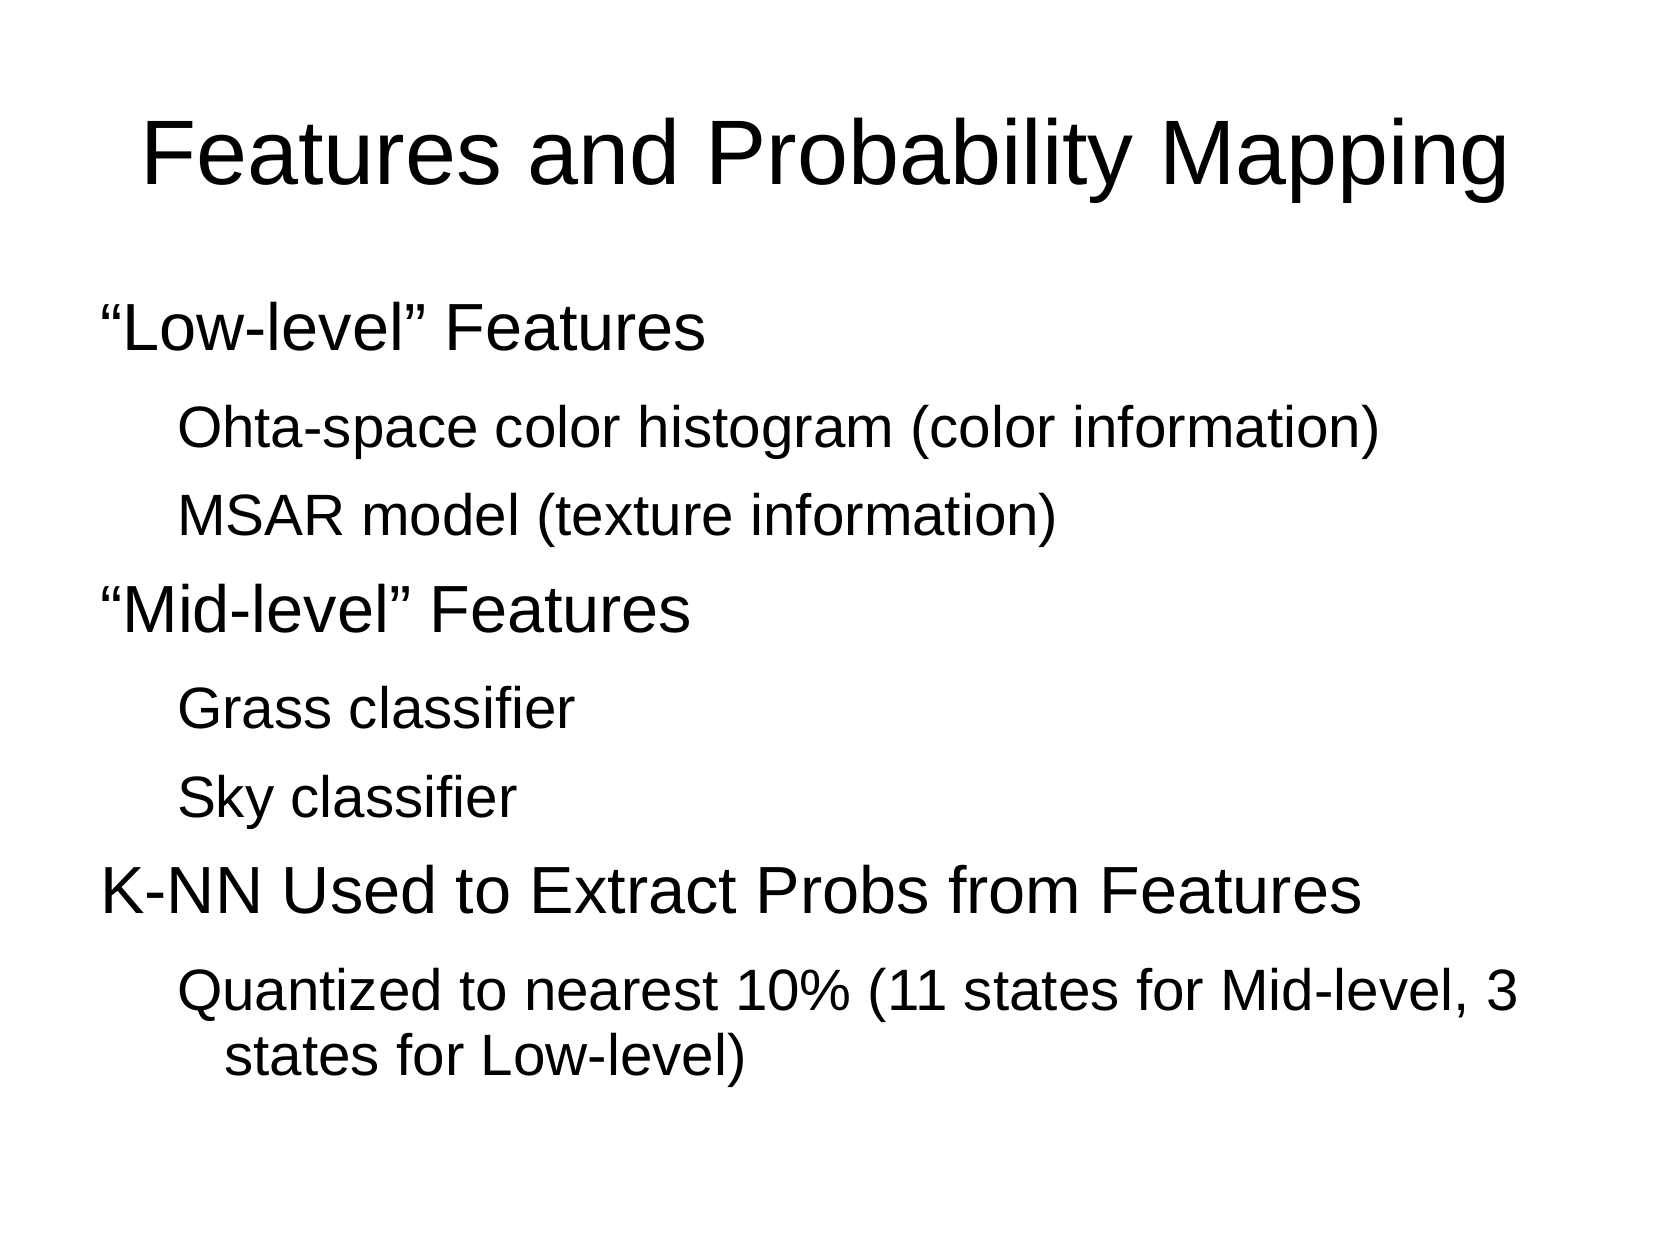

# Features and Probability Mapping
“Low-level” Features
Ohta-space color histogram (color information)
MSAR model (texture information)
“Mid-level” Features
Grass classifier
Sky classifier
K-NN Used to Extract Probs from Features
Quantized to nearest 10% (11 states for Mid-level, 3 states for Low-level)